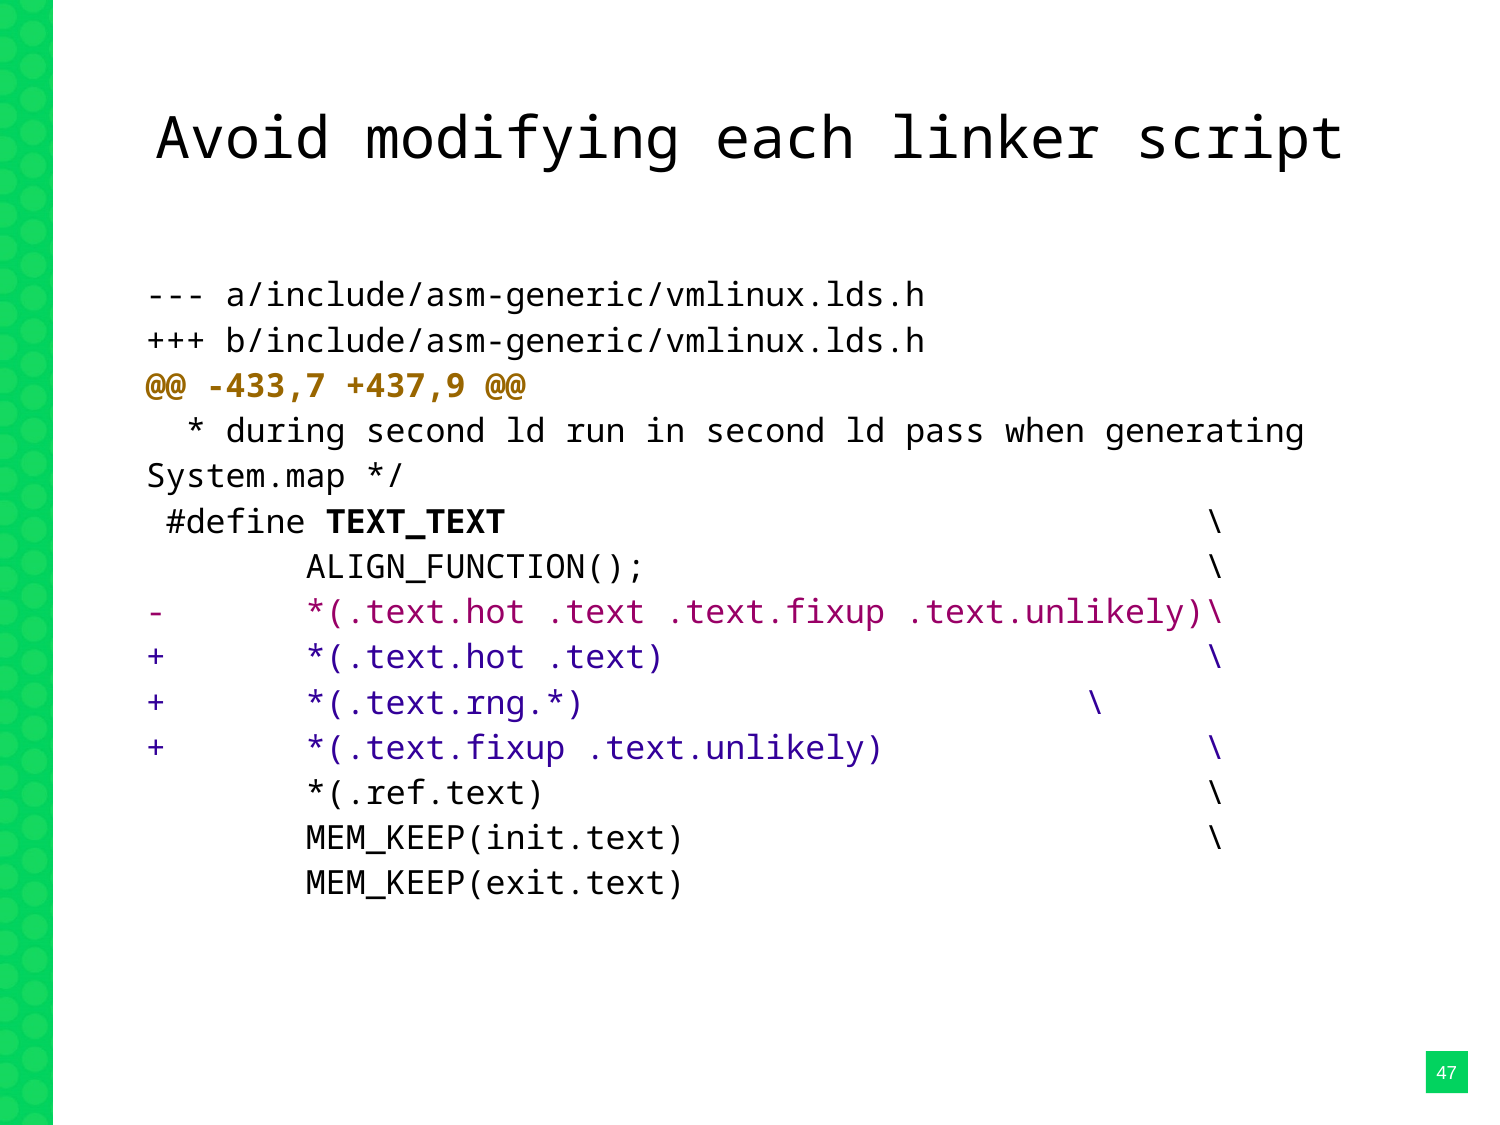

# Avoid modifying each linker script
--- a/include/asm-generic/vmlinux.lds.h
+++ b/include/asm-generic/vmlinux.lds.h
@@ -433,7 +437,9 @@
 * during second ld run in second ld pass when generating System.map */
 #define TEXT_TEXT \
 ALIGN_FUNCTION(); \
- *(.text.hot .text .text.fixup .text.unlikely)\
+ *(.text.hot .text) \
+ *(.text.rng.*) \
+ *(.text.fixup .text.unlikely) \
 *(.ref.text) \
 MEM_KEEP(init.text) \
 MEM_KEEP(exit.text)